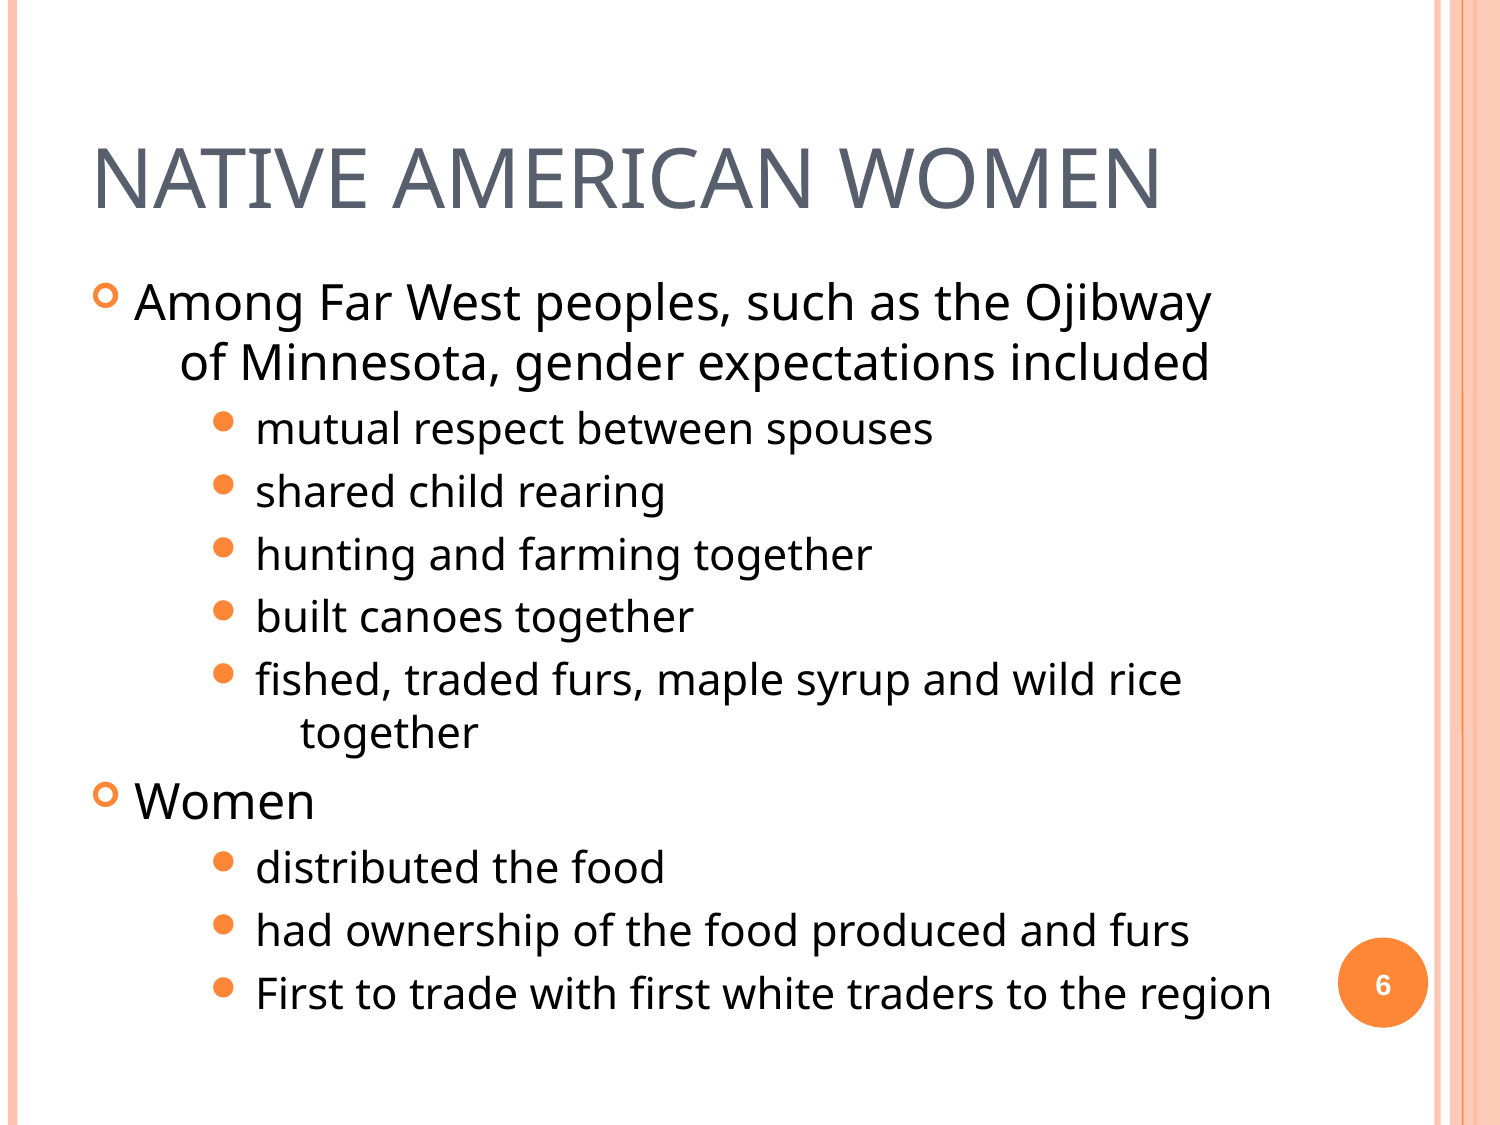

# Native American Women
Among Far West peoples, such as the Ojibway of Minnesota, gender expectations included
mutual respect between spouses
shared child rearing
hunting and farming together
built canoes together
fished, traded furs, maple syrup and wild rice together
Women
distributed the food
had ownership of the food produced and furs
First to trade with first white traders to the region